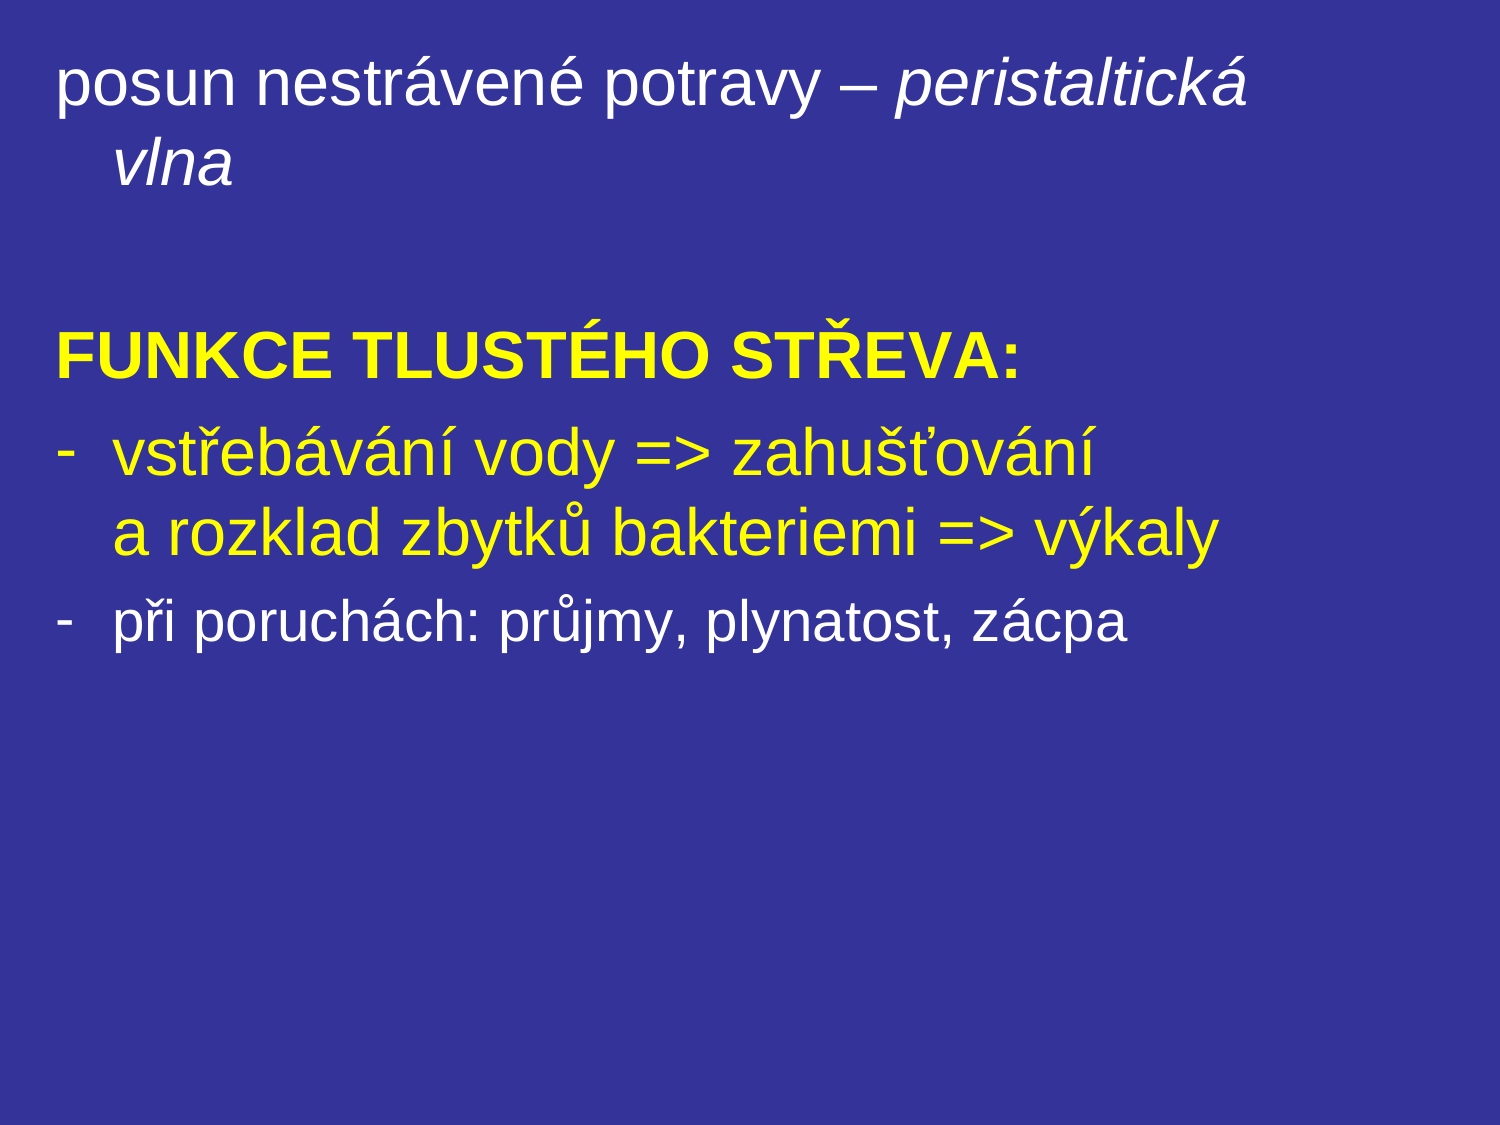

posun nestrávené potravy – peristaltická vlna
FUNKCE TLUSTÉHO STŘEVA:
vstřebávání vody => zahušťování
a rozklad zbytků bakteriemi => výkaly
při poruchách: průjmy, plynatost, zácpa